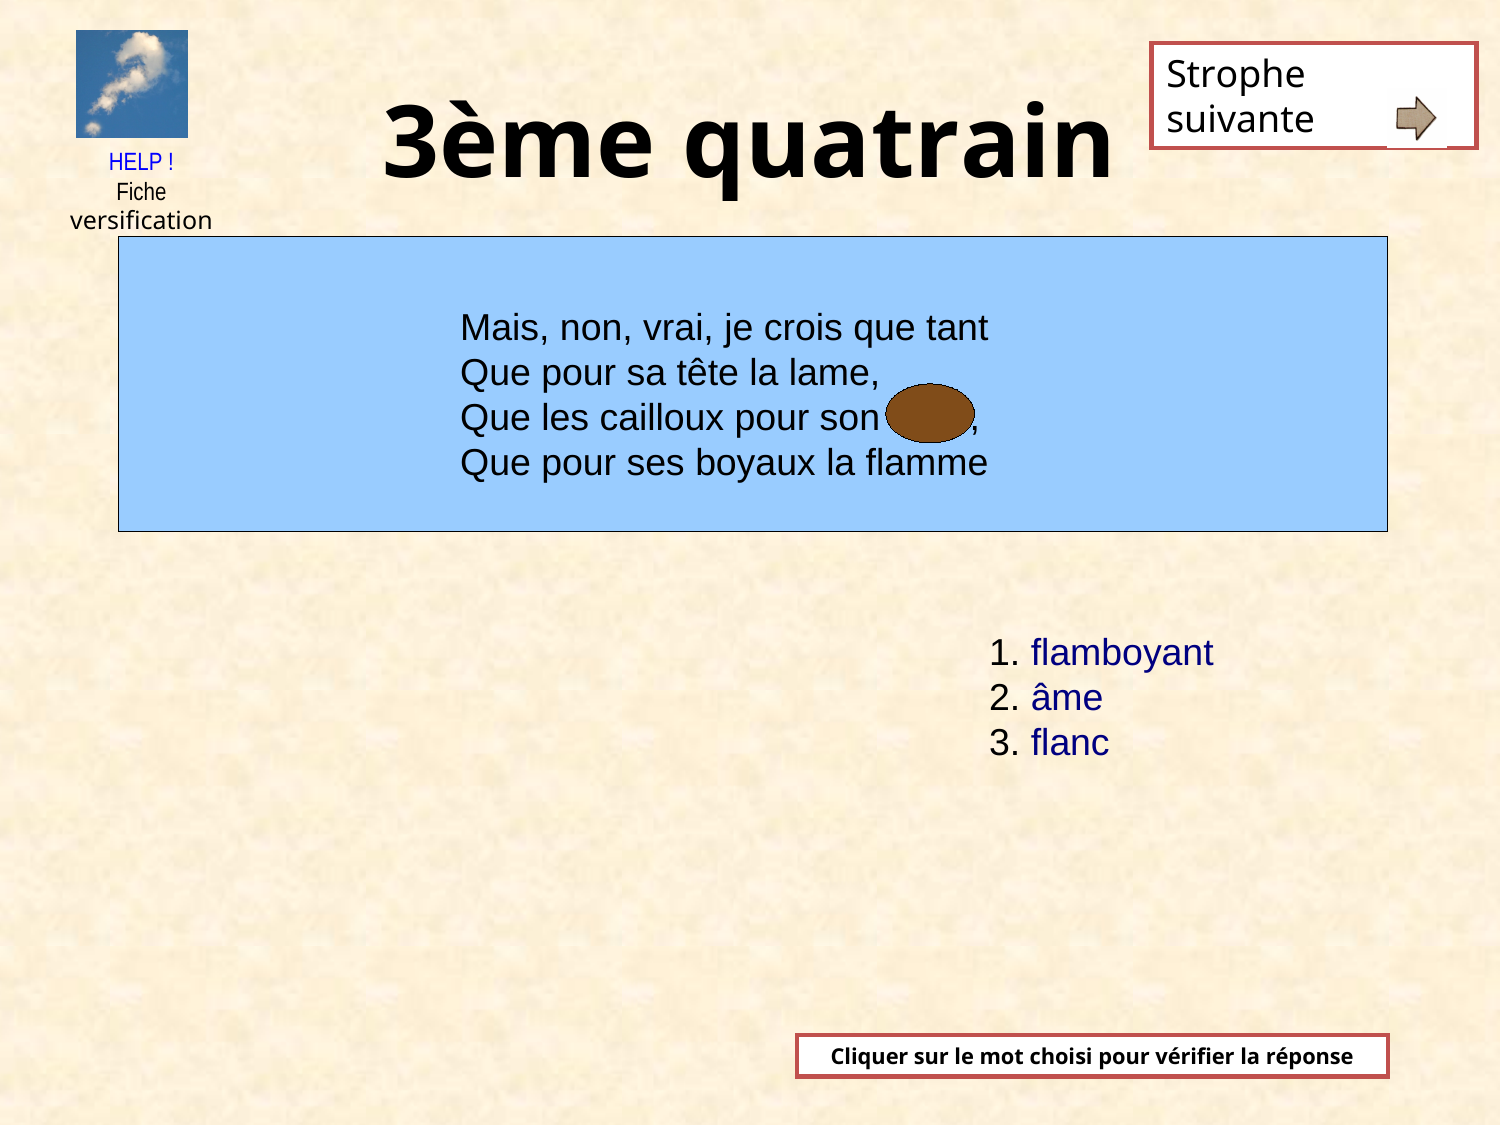

HELP !
Fiche versification
Strophe
suivante
# 3ème quatrain
Mais, non, vrai, je crois que tant
Que pour sa tête la lame,
Que les cailloux pour son flanc,
Que pour ses boyaux la flamme
1. flamboyant
2. âme
3. flanc
Cliquer sur le mot choisi pour vérifier la réponse